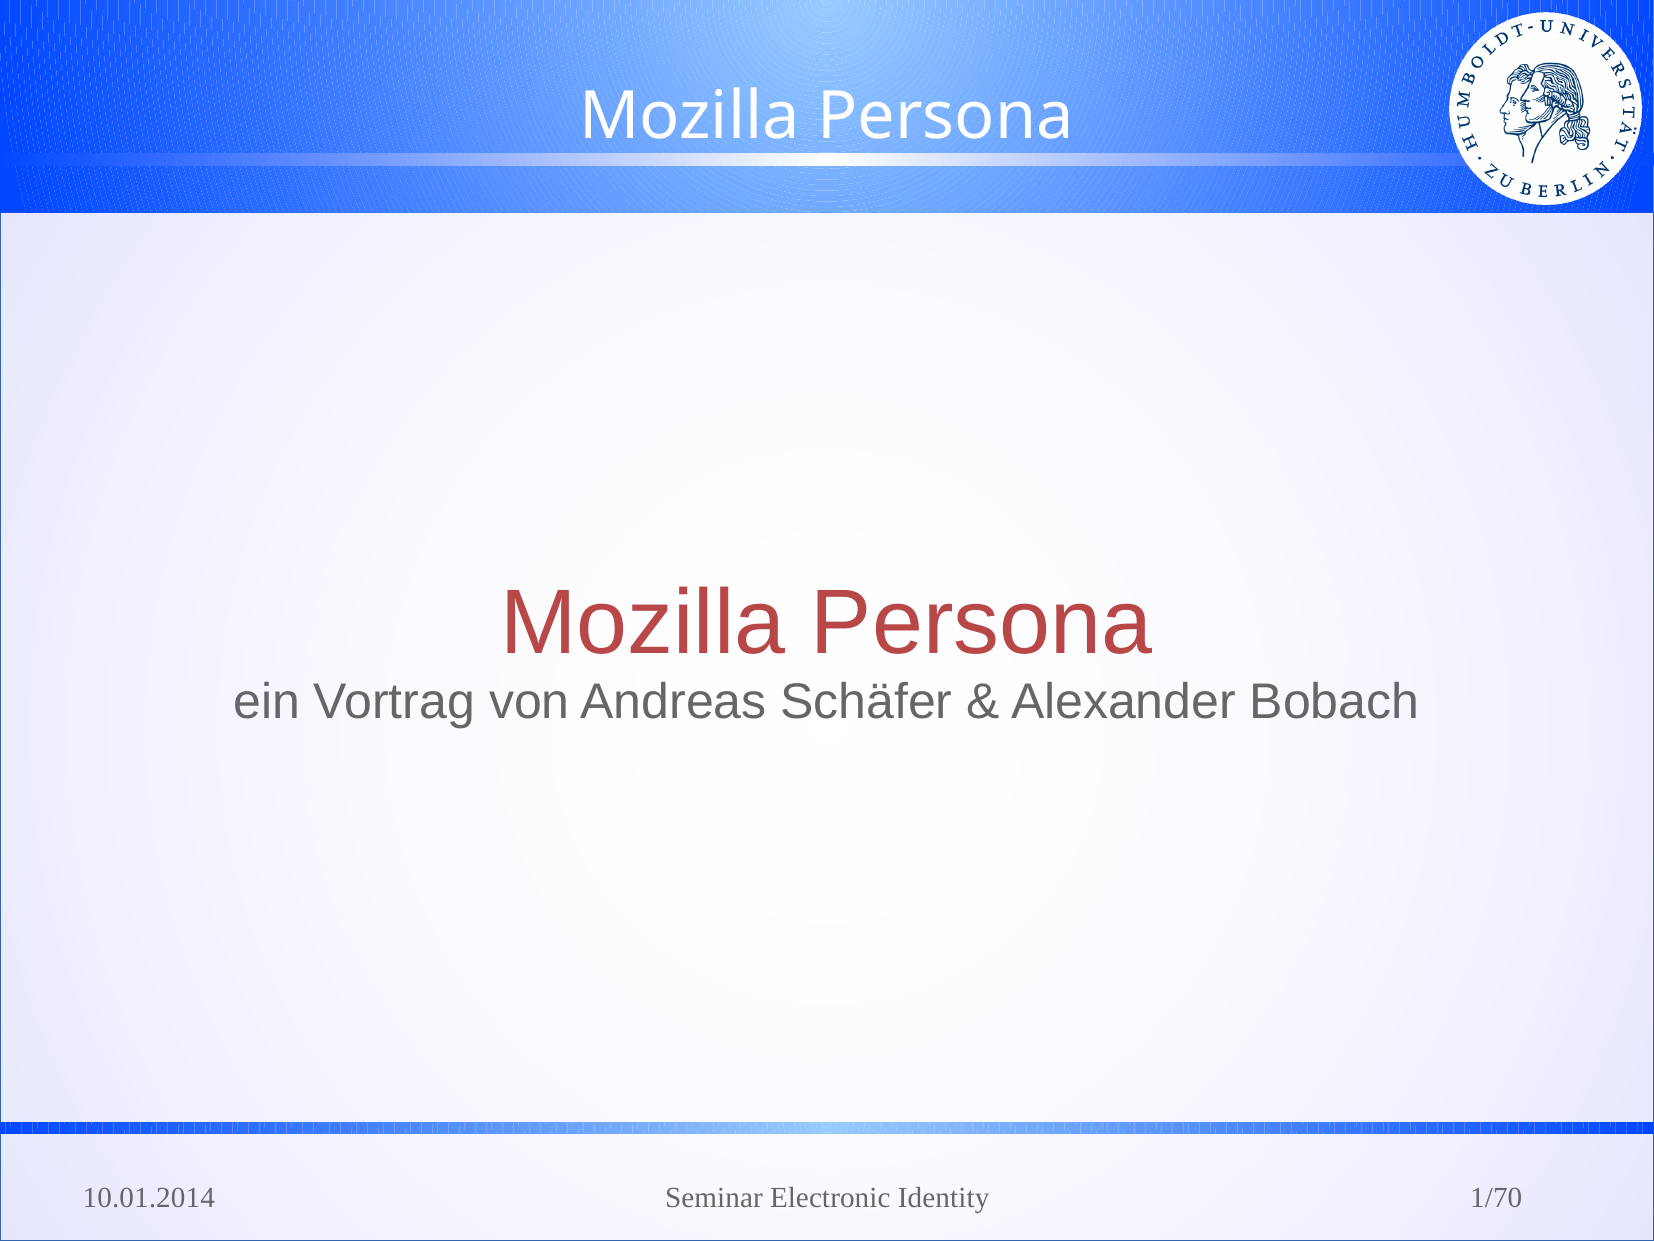

# Mozilla Persona
Mozilla Persona
ein Vortrag von Andreas Schäfer & Alexander Bobach
10.01.2014
Seminar Electronic Identity